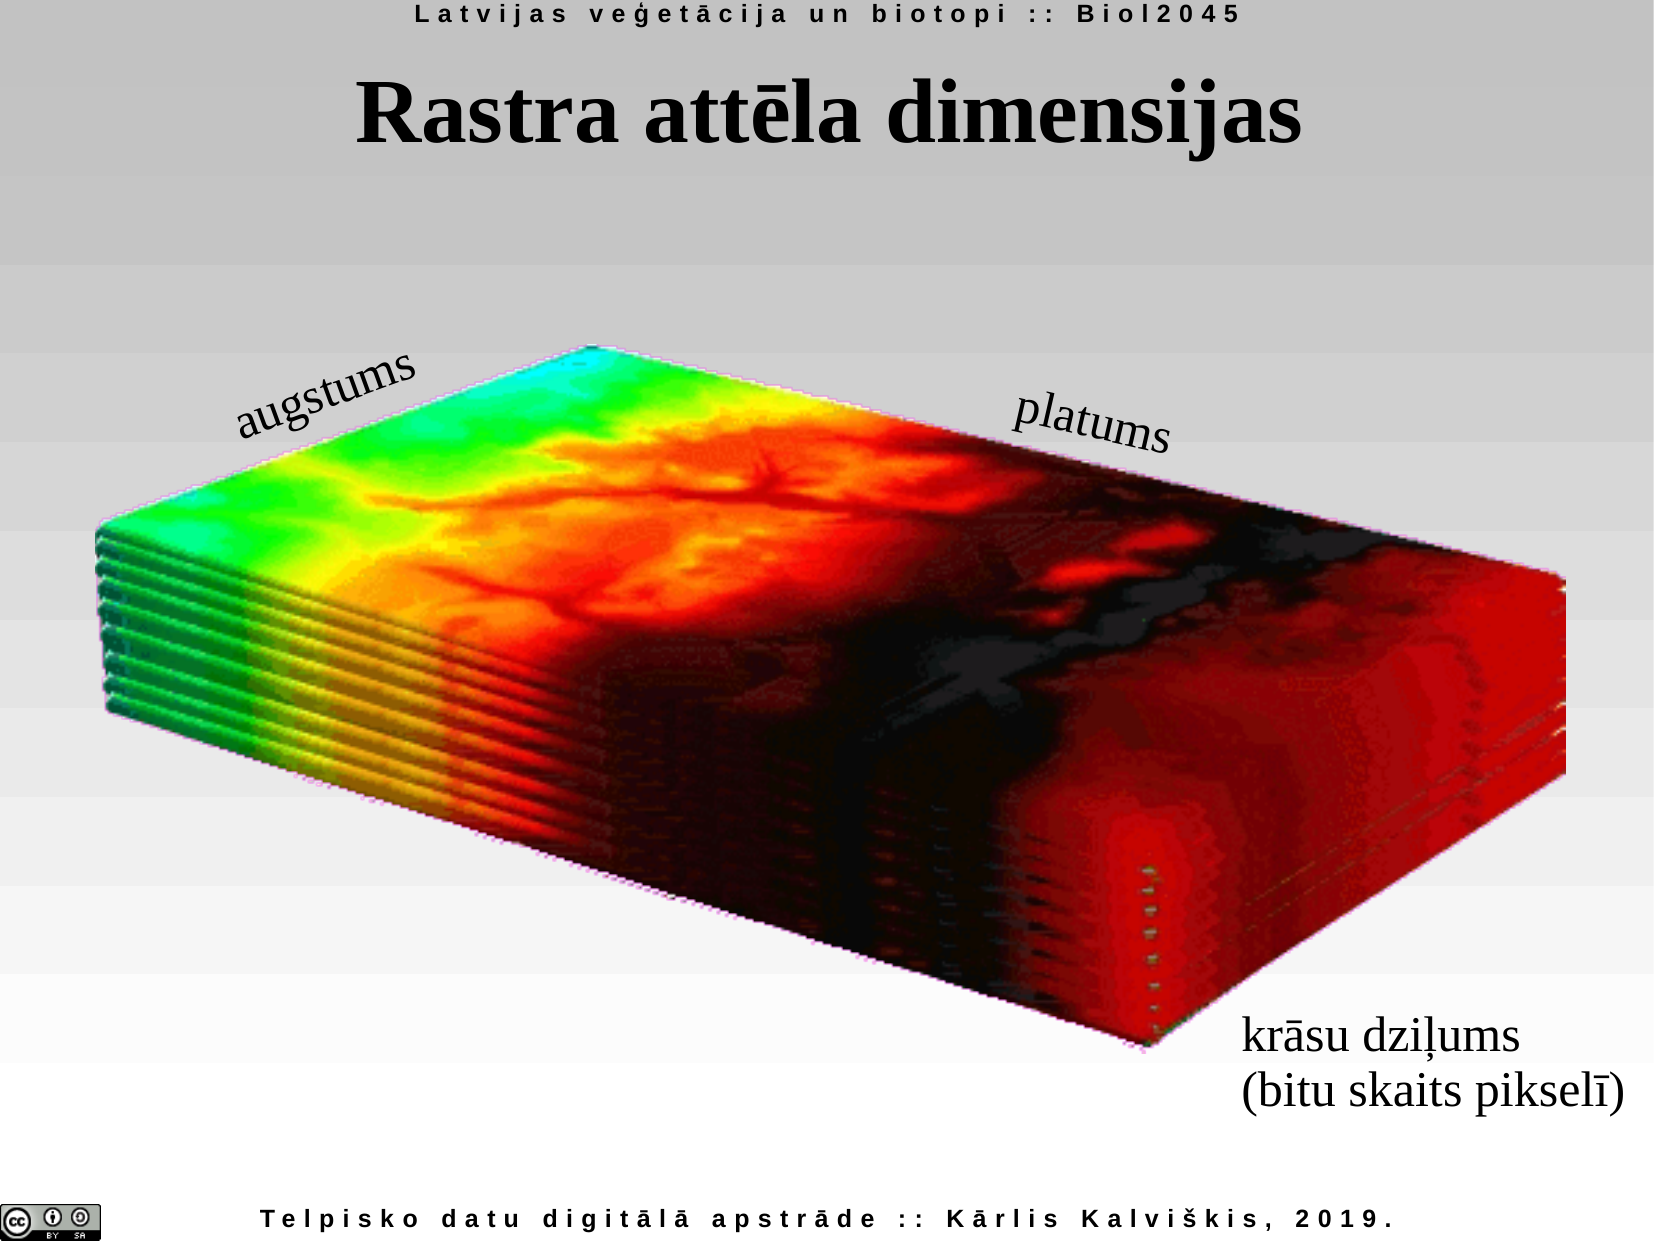

# Rastra attēla dimensijas
augstums
platums
krāsu dziļums
(bitu skaits pikselī)